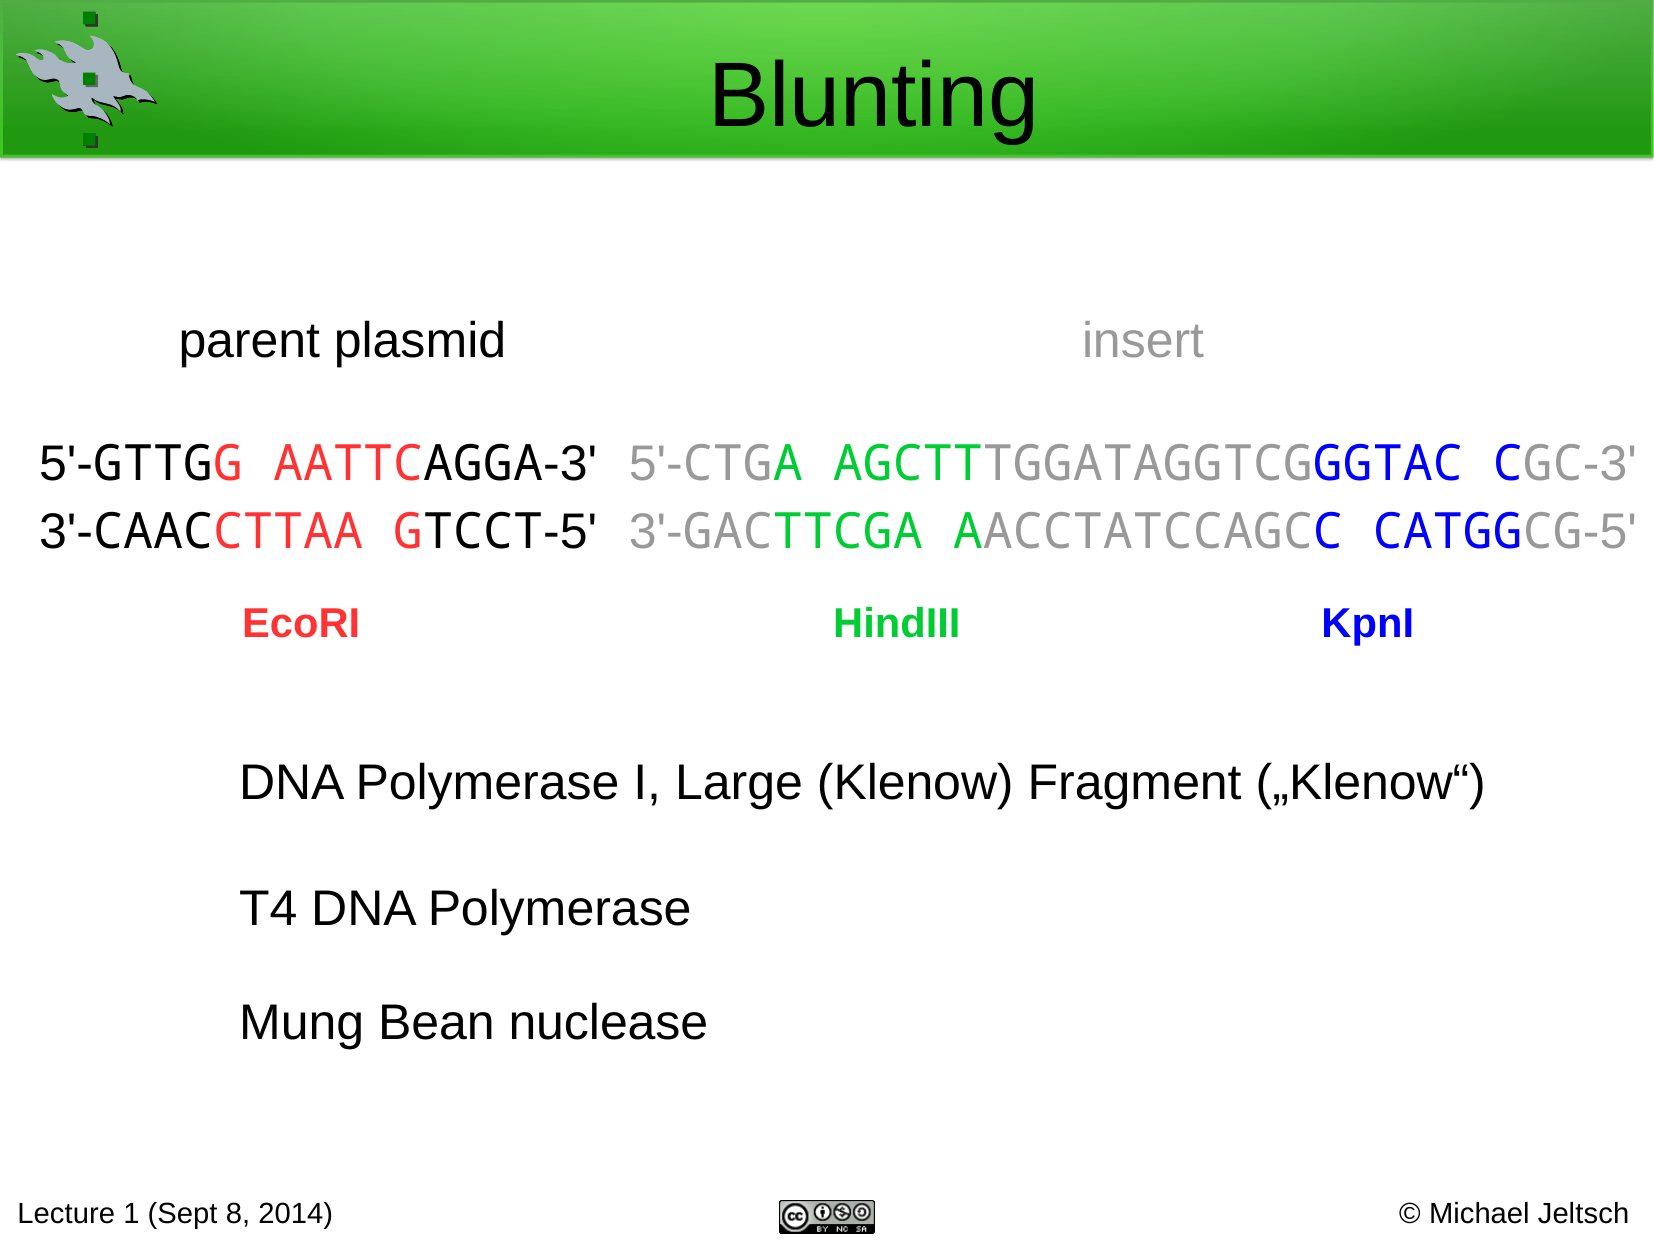

# Blunting
parent plasmid
insert
5'-GTTGG AATTCAGGA-3'
3'-CAACCTTAA GTCCT-5'
5'-CTGA AGCTTTGGATAGGTCGGGTAC CGC-3'
3'-GACTTCGA AACCTATCCAGCC CATGGCG-5'
EcoRI
HindIII
KpnI
DNA Polymerase I, Large (Klenow) Fragment („Klenow“)
T4 DNA Polymerase
Mung Bean nuclease